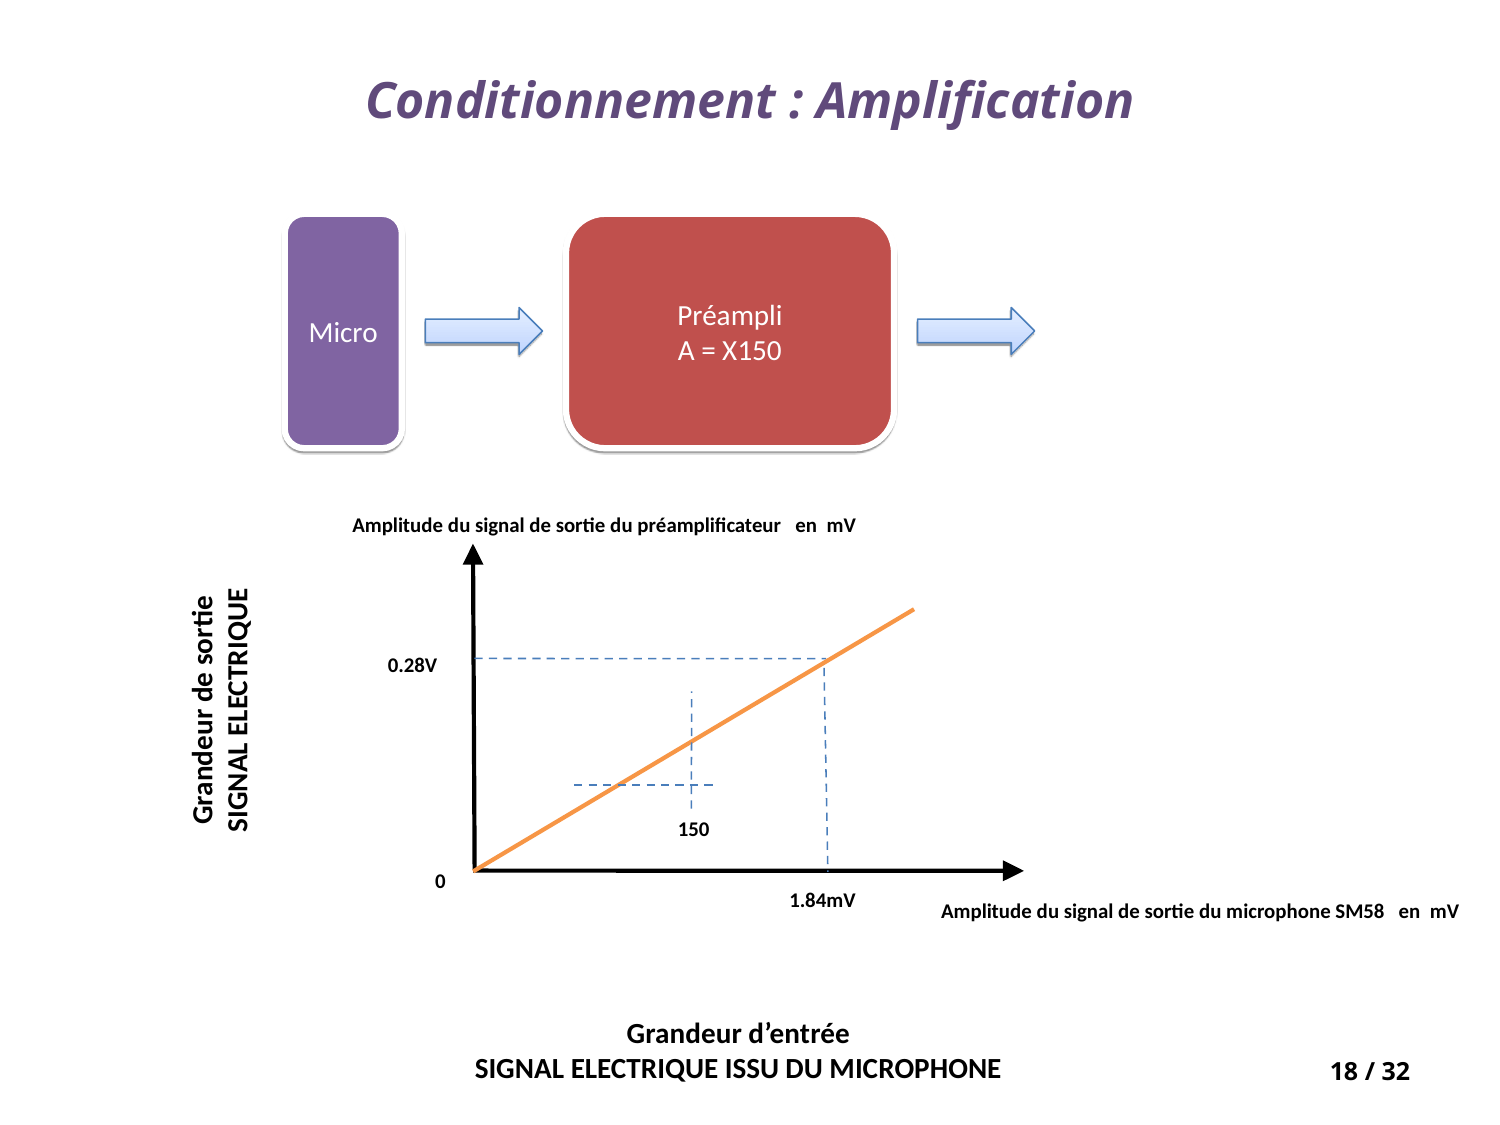

# Conditionnement : Amplification
Micro
Préampli
A = X150
Amplitude du signal de sortie du préamplificateur en mV
0.28V
Grandeur de sortie
SIGNAL ELECTRIQUE
150
0
1.84mV
Amplitude du signal de sortie du microphone SM58 en mV
Grandeur d’entrée
SIGNAL ELECTRIQUE ISSU DU MICROPHONE